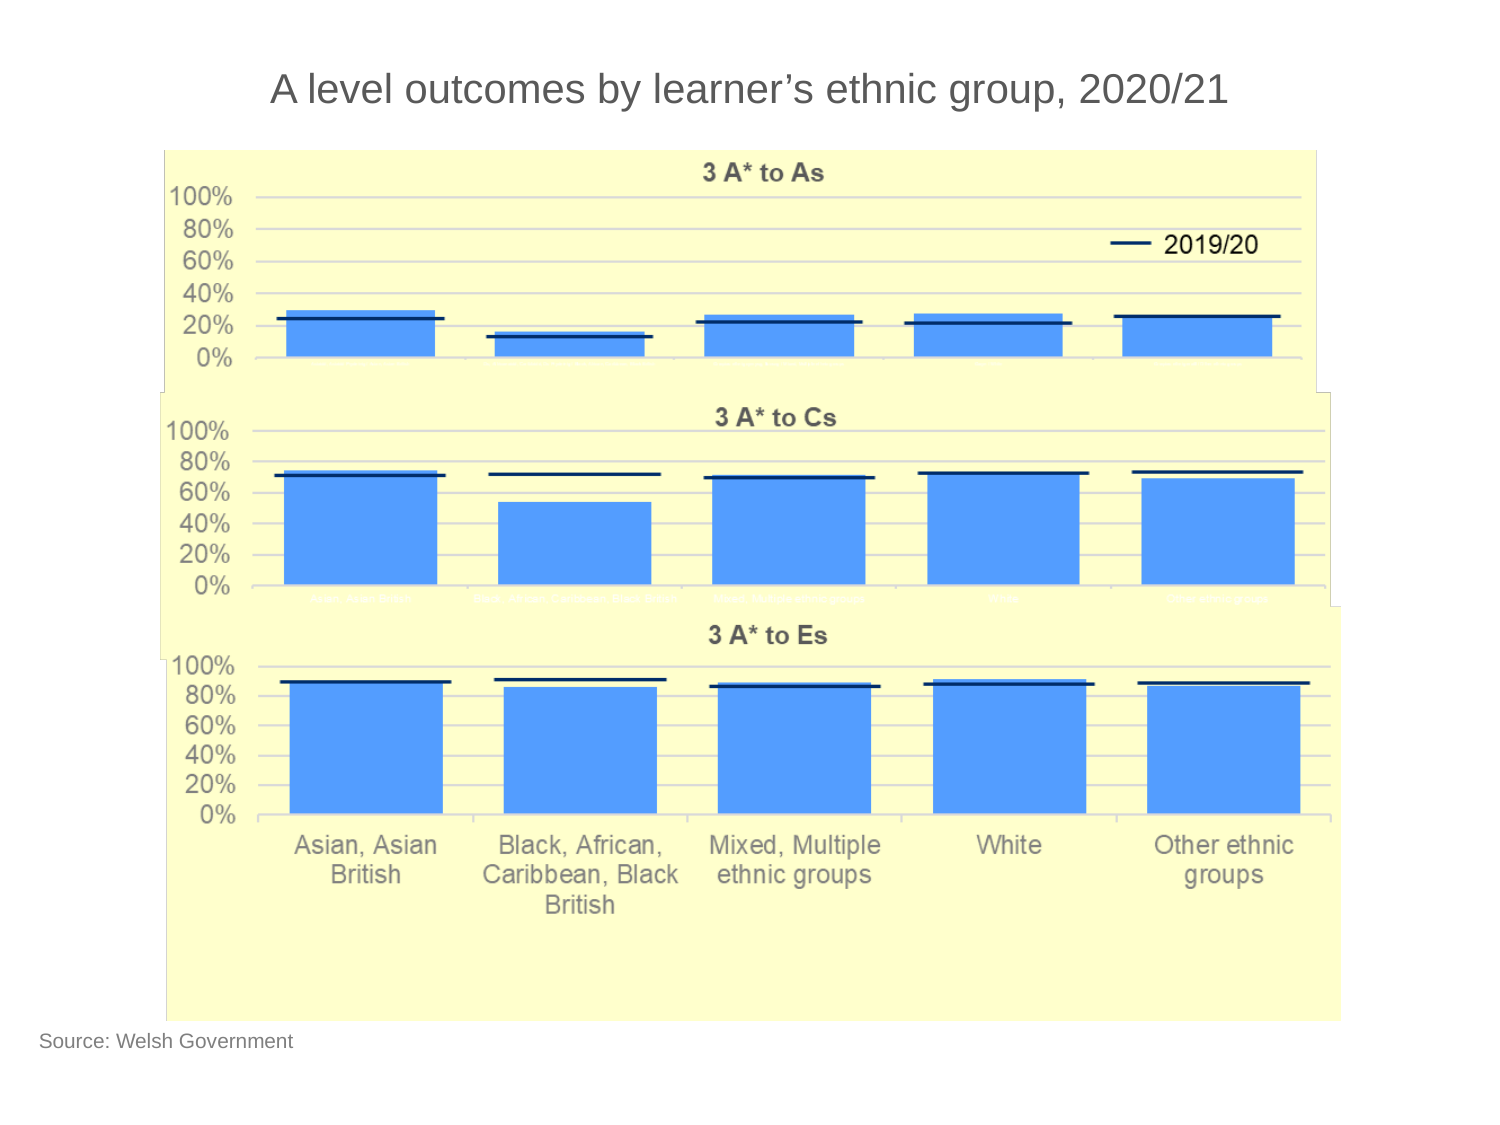

# A level outcomes by learner’s ethnic group, 2020/21
Source: Welsh Government